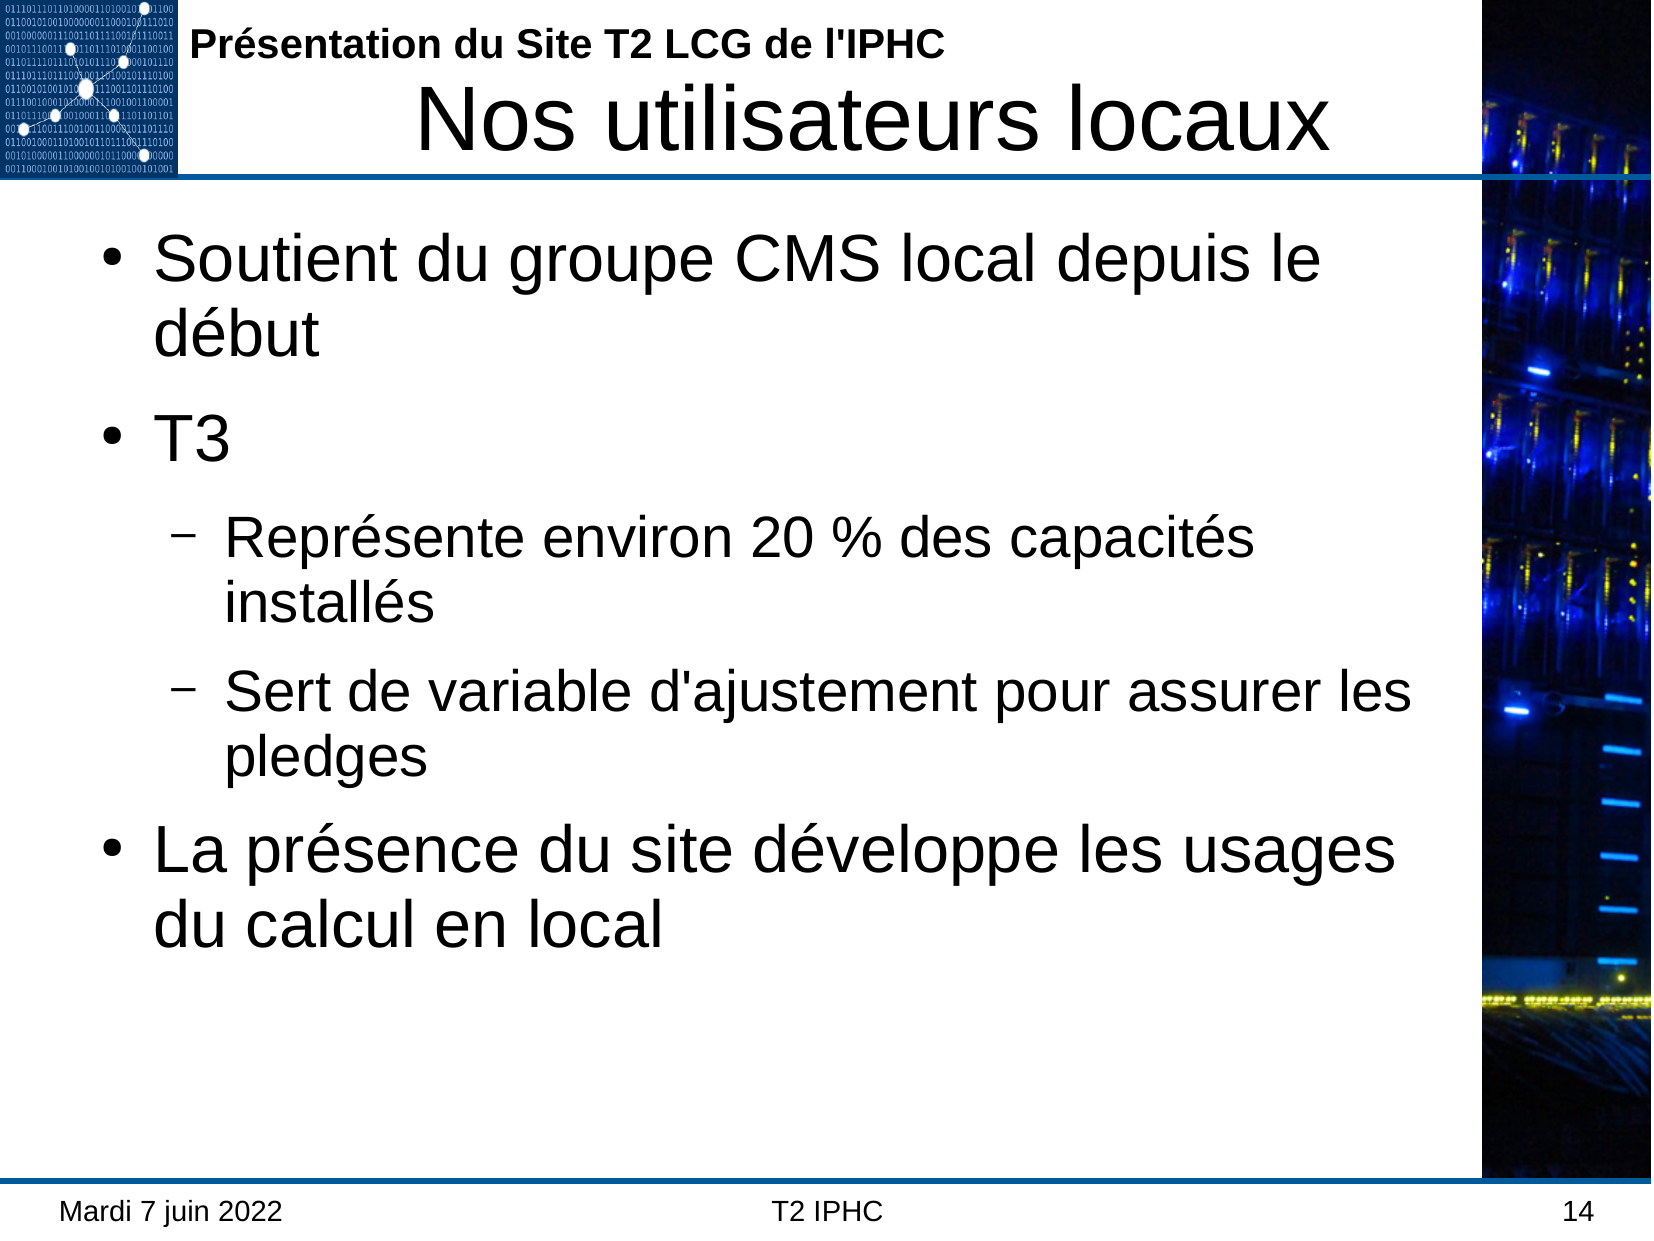

# Nos utilisateurs locaux
Soutient du groupe CMS local depuis le début
T3
Représente environ 20 % des capacités installés
Sert de variable d'ajustement pour assurer les pledges
La présence du site développe les usages du calcul en local
30 juin 2016
T2 IPHC
14